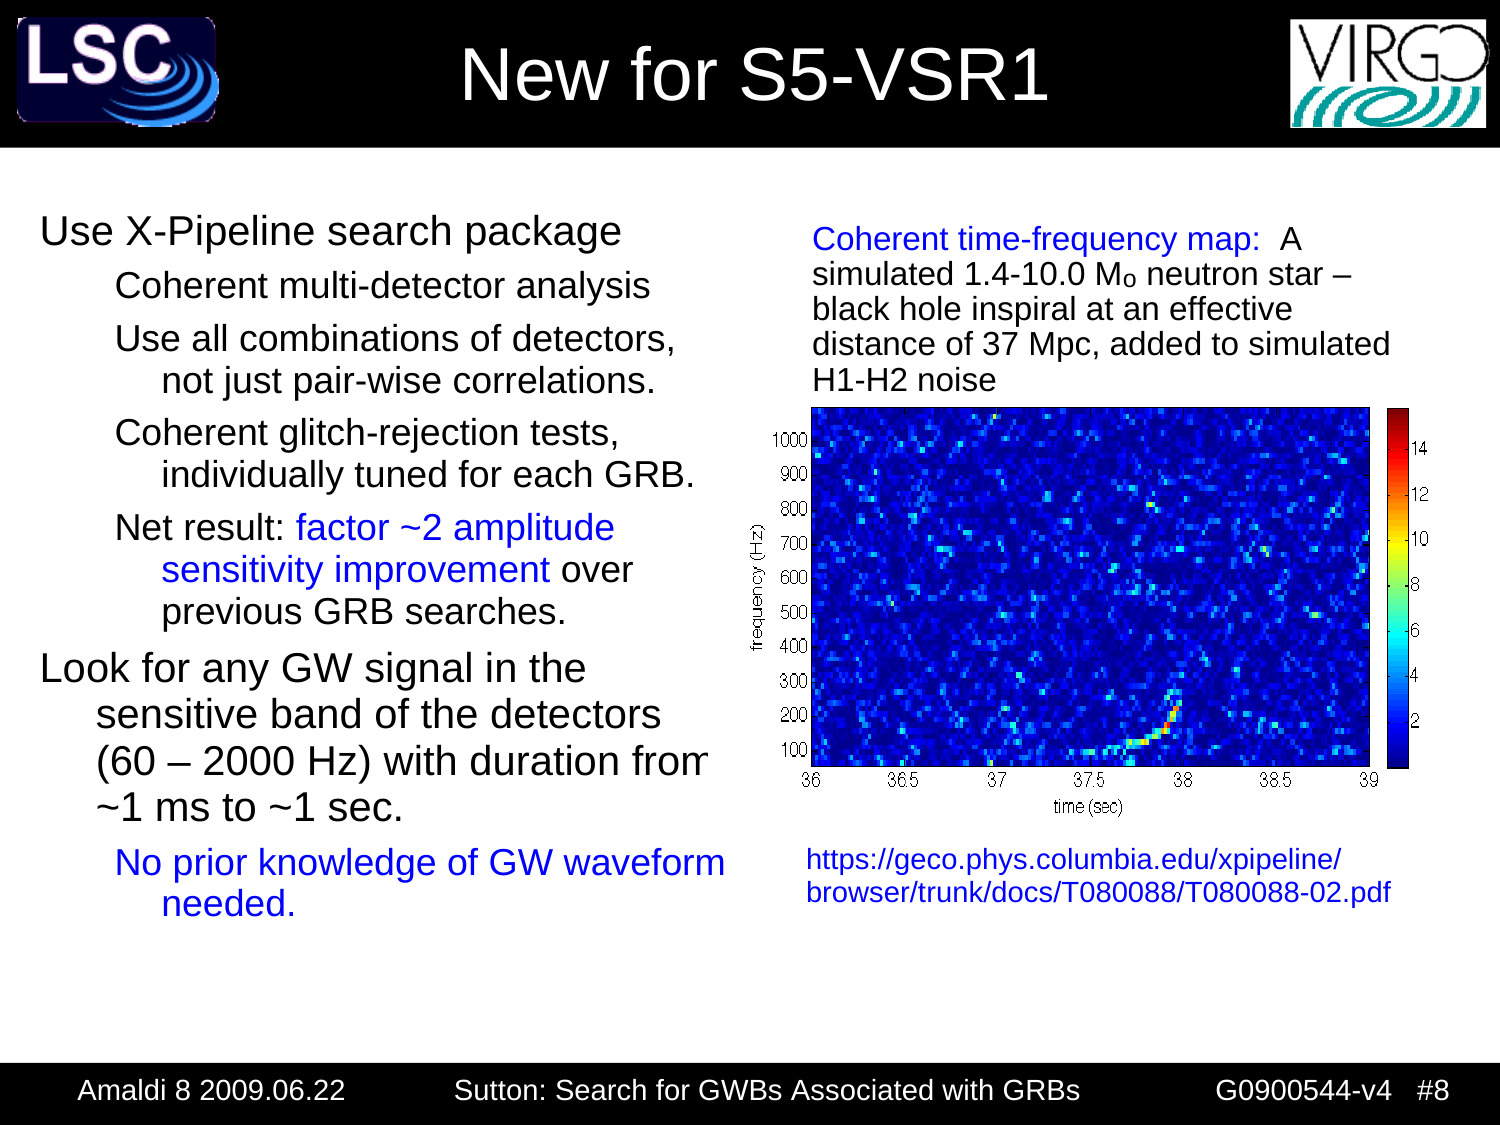

# New for S5-VSR1
Use X-Pipeline search package
Coherent multi-detector analysis
Use all combinations of detectors, not just pair-wise correlations.
Coherent glitch-rejection tests, individually tuned for each GRB.
Net result: factor ~2 amplitude sensitivity improvement over previous GRB searches.
Look for any GW signal in the sensitive band of the detectors (60 – 2000 Hz) with duration from ~1 ms to ~1 sec.
No prior knowledge of GW waveform needed.
Coherent time-frequency map: A simulated 1.4-10.0 Mo neutron star – black hole inspiral at an effective distance of 37 Mpc, added to simulated H1-H2 noise
https://geco.phys.columbia.edu/xpipeline/ browser/trunk/docs/T080088/T080088-02.pdf
8